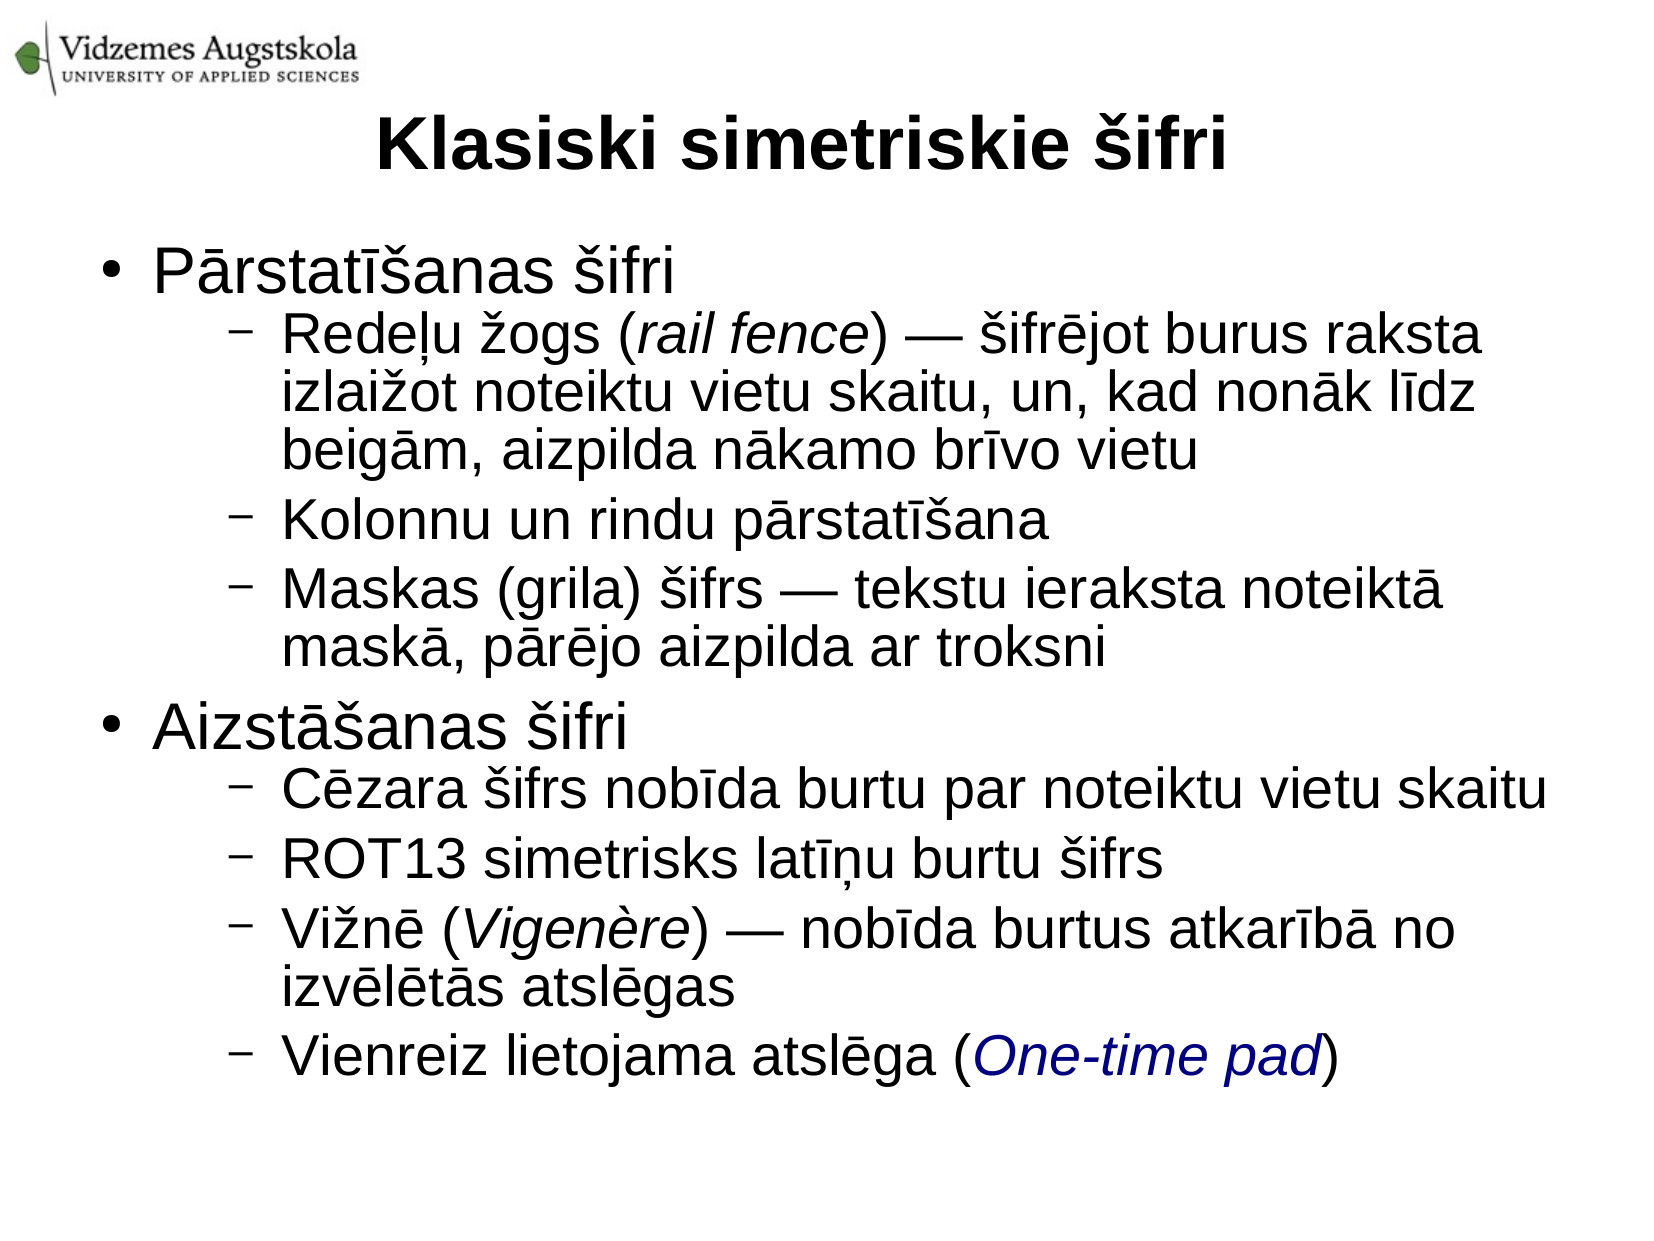

# Klasiski simetriskie šifri
Pārstatīšanas šifri
Redeļu žogs (rail fence) — šifrējot burus raksta izlaižot noteiktu vietu skaitu, un, kad nonāk līdz beigām, aizpilda nākamo brīvo vietu
Kolonnu un rindu pārstatīšana
Maskas (grila) šifrs — tekstu ieraksta noteiktā maskā, pārējo aizpilda ar troksni
Aizstāšanas šifri
Cēzara šifrs nobīda burtu par noteiktu vietu skaitu
ROT13 simetrisks latīņu burtu šifrs
Vižnē (Vigenère) — nobīda burtus atkarībā no izvēlētās atslēgas
Vienreiz lietojama atslēga (One-time pad)